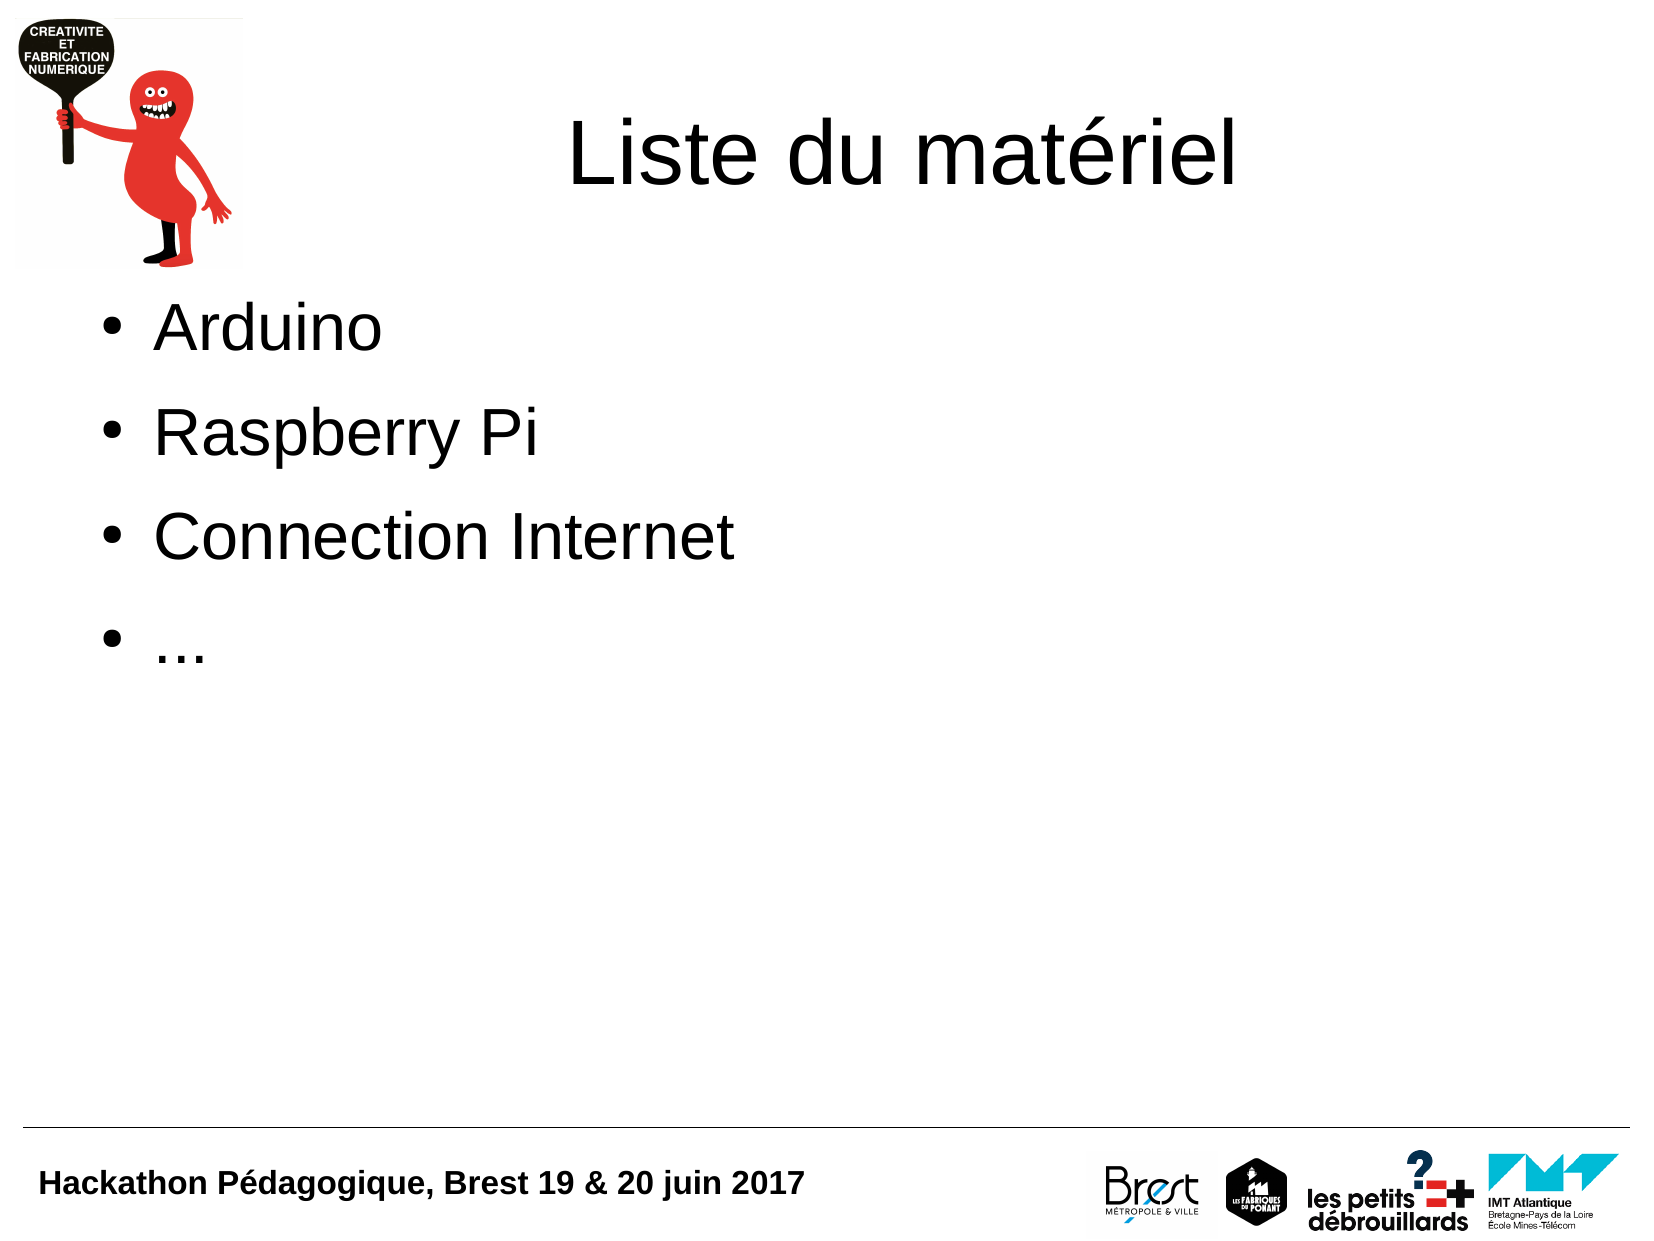

# Liste du matériel
Arduino
Raspberry Pi
Connection Internet
...
Hackathon Pédagogique, Brest 19 & 20 juin 2017